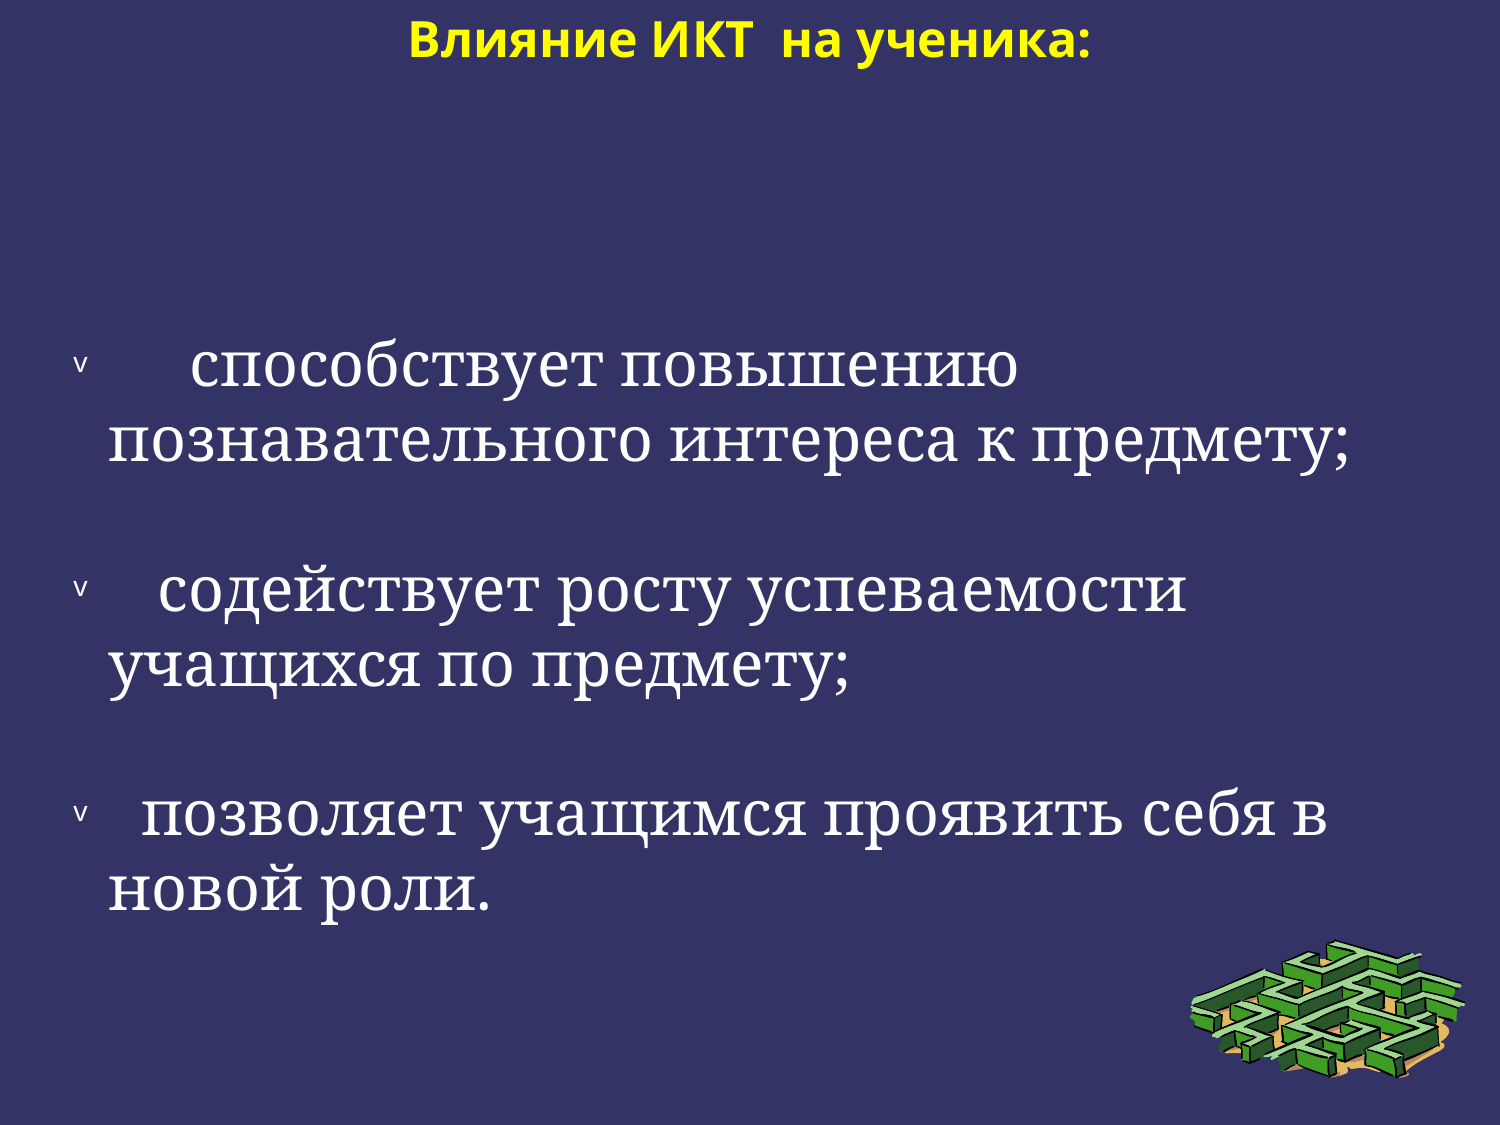

# Влияние ИКТ на ученика:
 способствует повышению 	познавательного интереса к предмету;
   содействует росту успеваемости 	 		учащихся по предмету;
  позволяет учащимся проявить себя в 	новой роли.